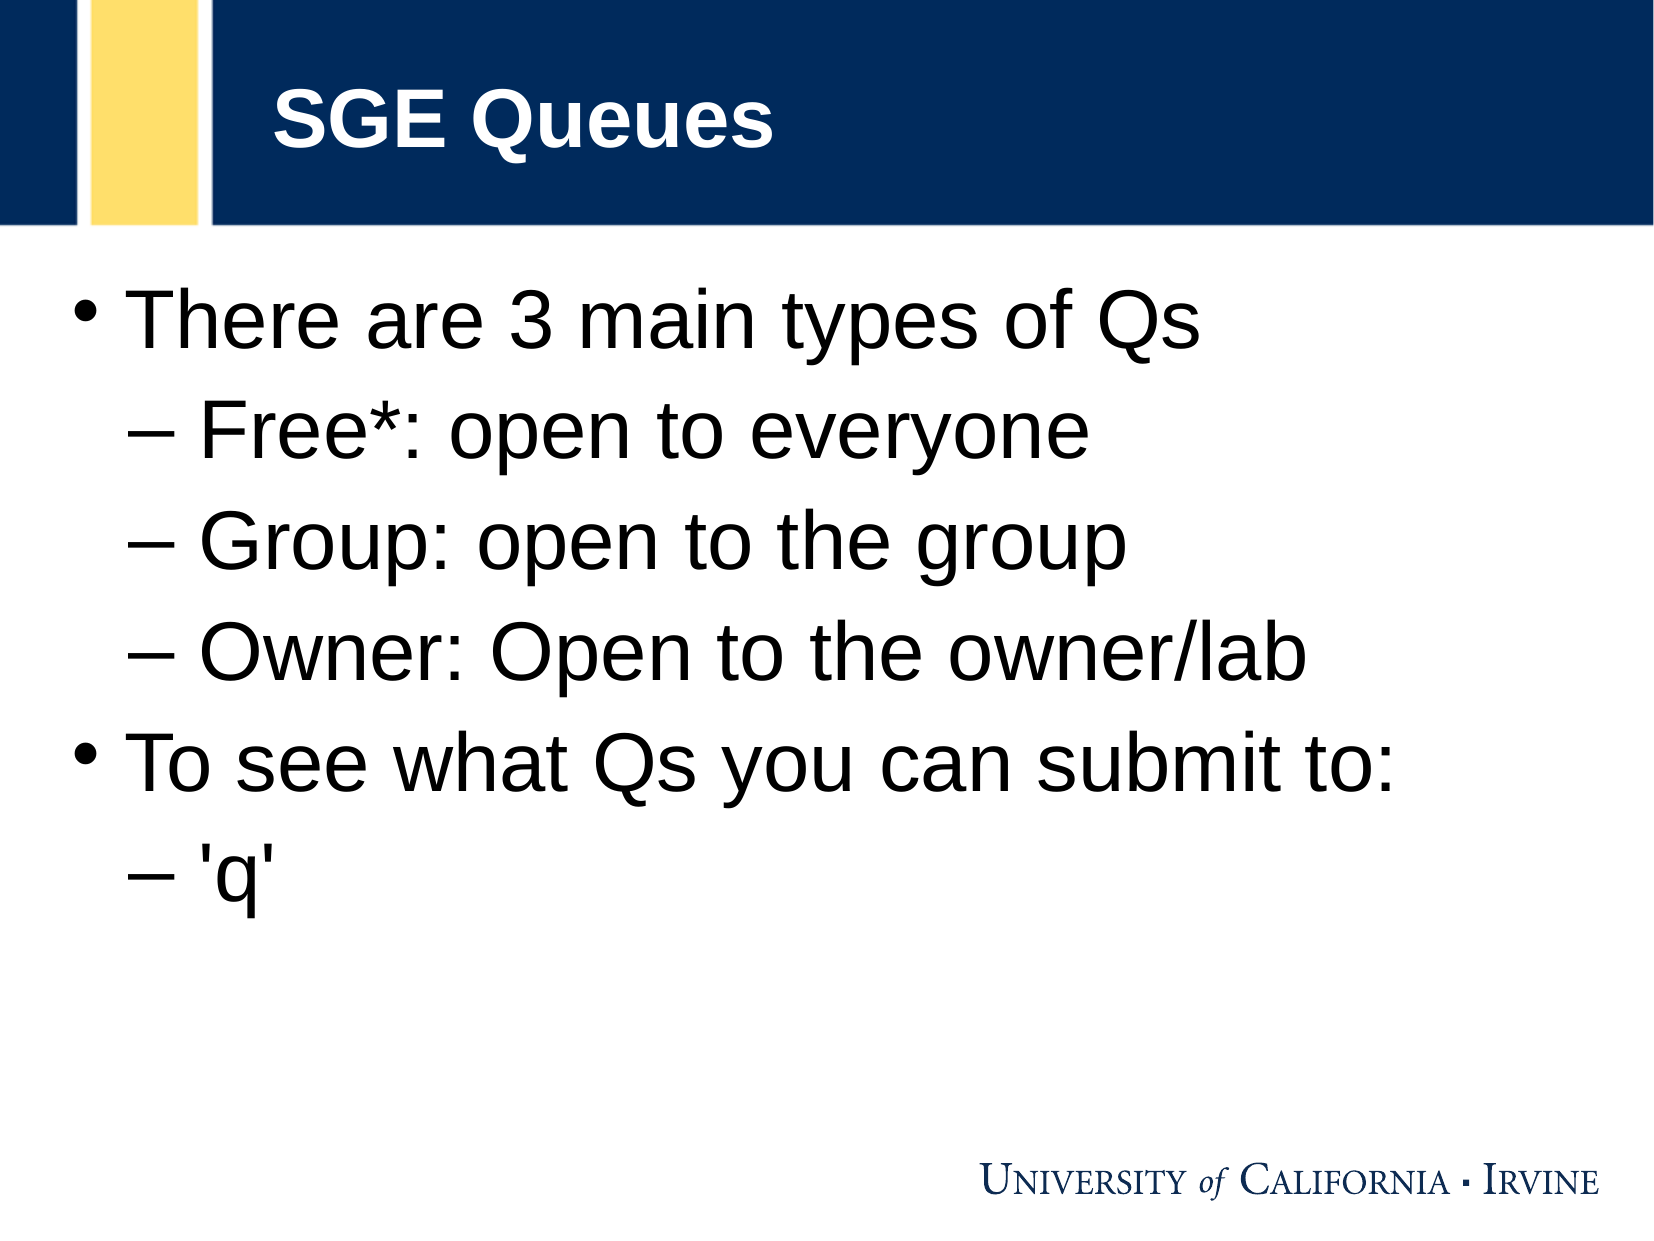

# SGE Queues
There are 3 main types of Qs
 Free*: open to everyone
 Group: open to the group
 Owner: Open to the owner/lab
To see what Qs you can submit to:
 'q'